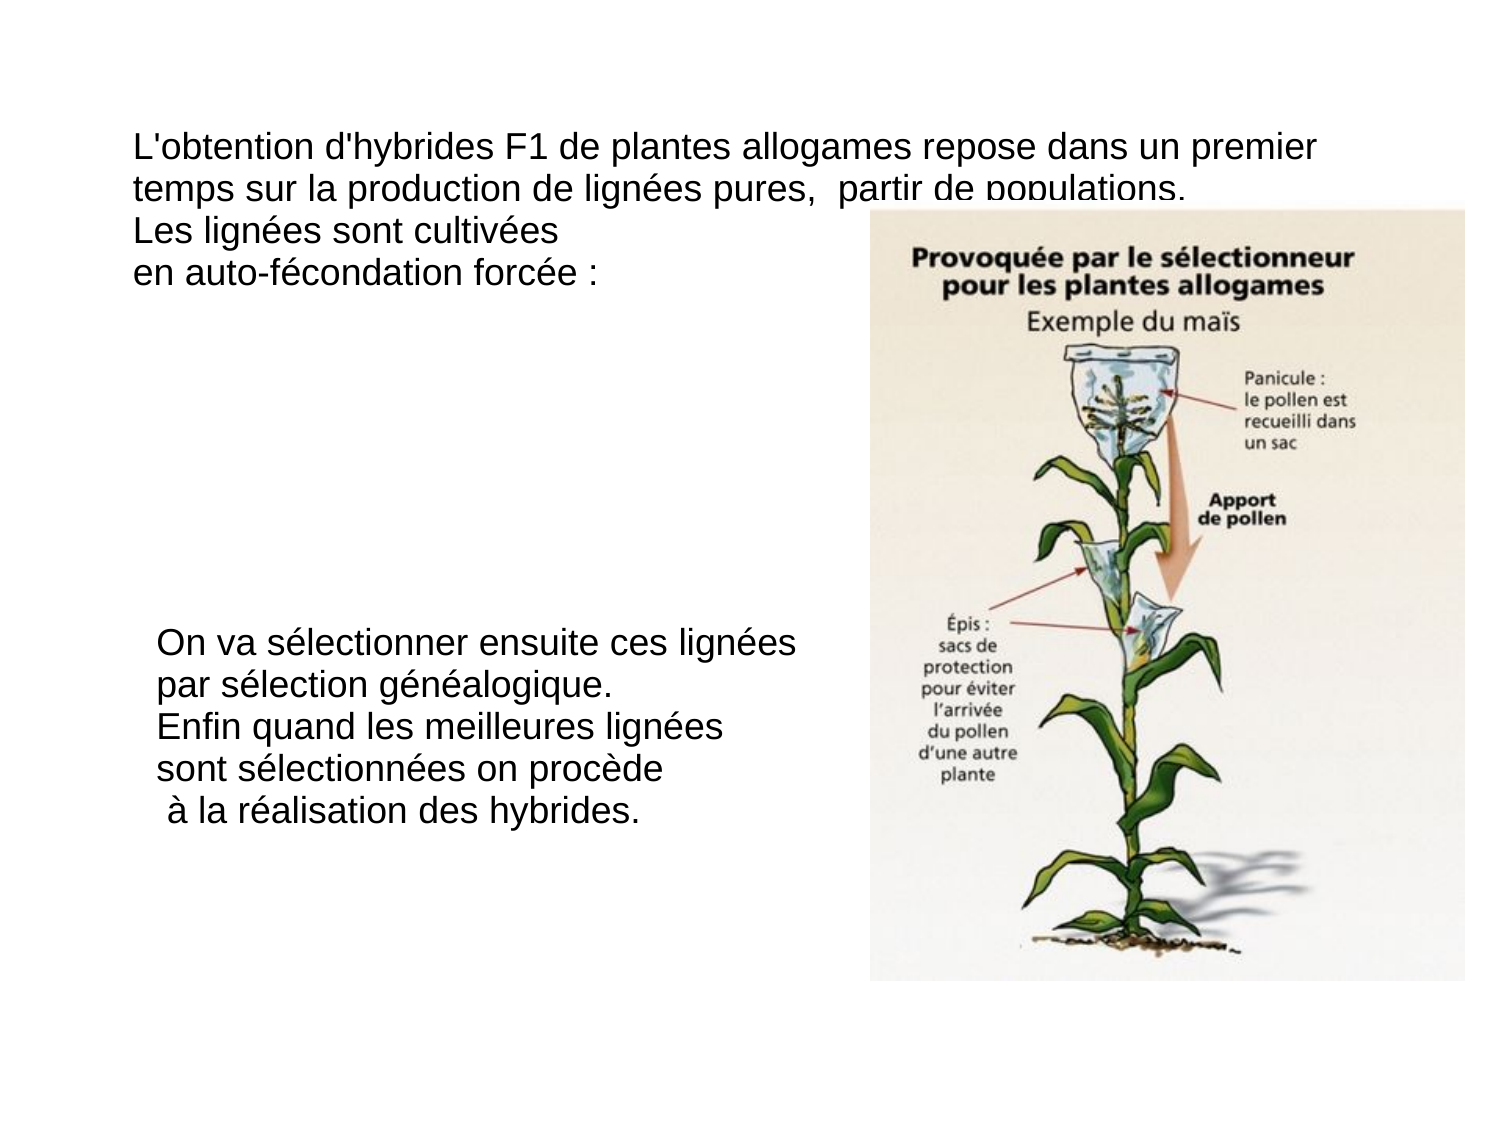

L'obtention d'hybrides F1 de plantes allogames repose dans un premier temps sur la production de lignées pures, partir de populations.
Les lignées sont cultivées
en auto-fécondation forcée :
On va sélectionner ensuite ces lignées
par sélection généalogique.
Enfin quand les meilleures lignées
sont sélectionnées on procède
 à la réalisation des hybrides.